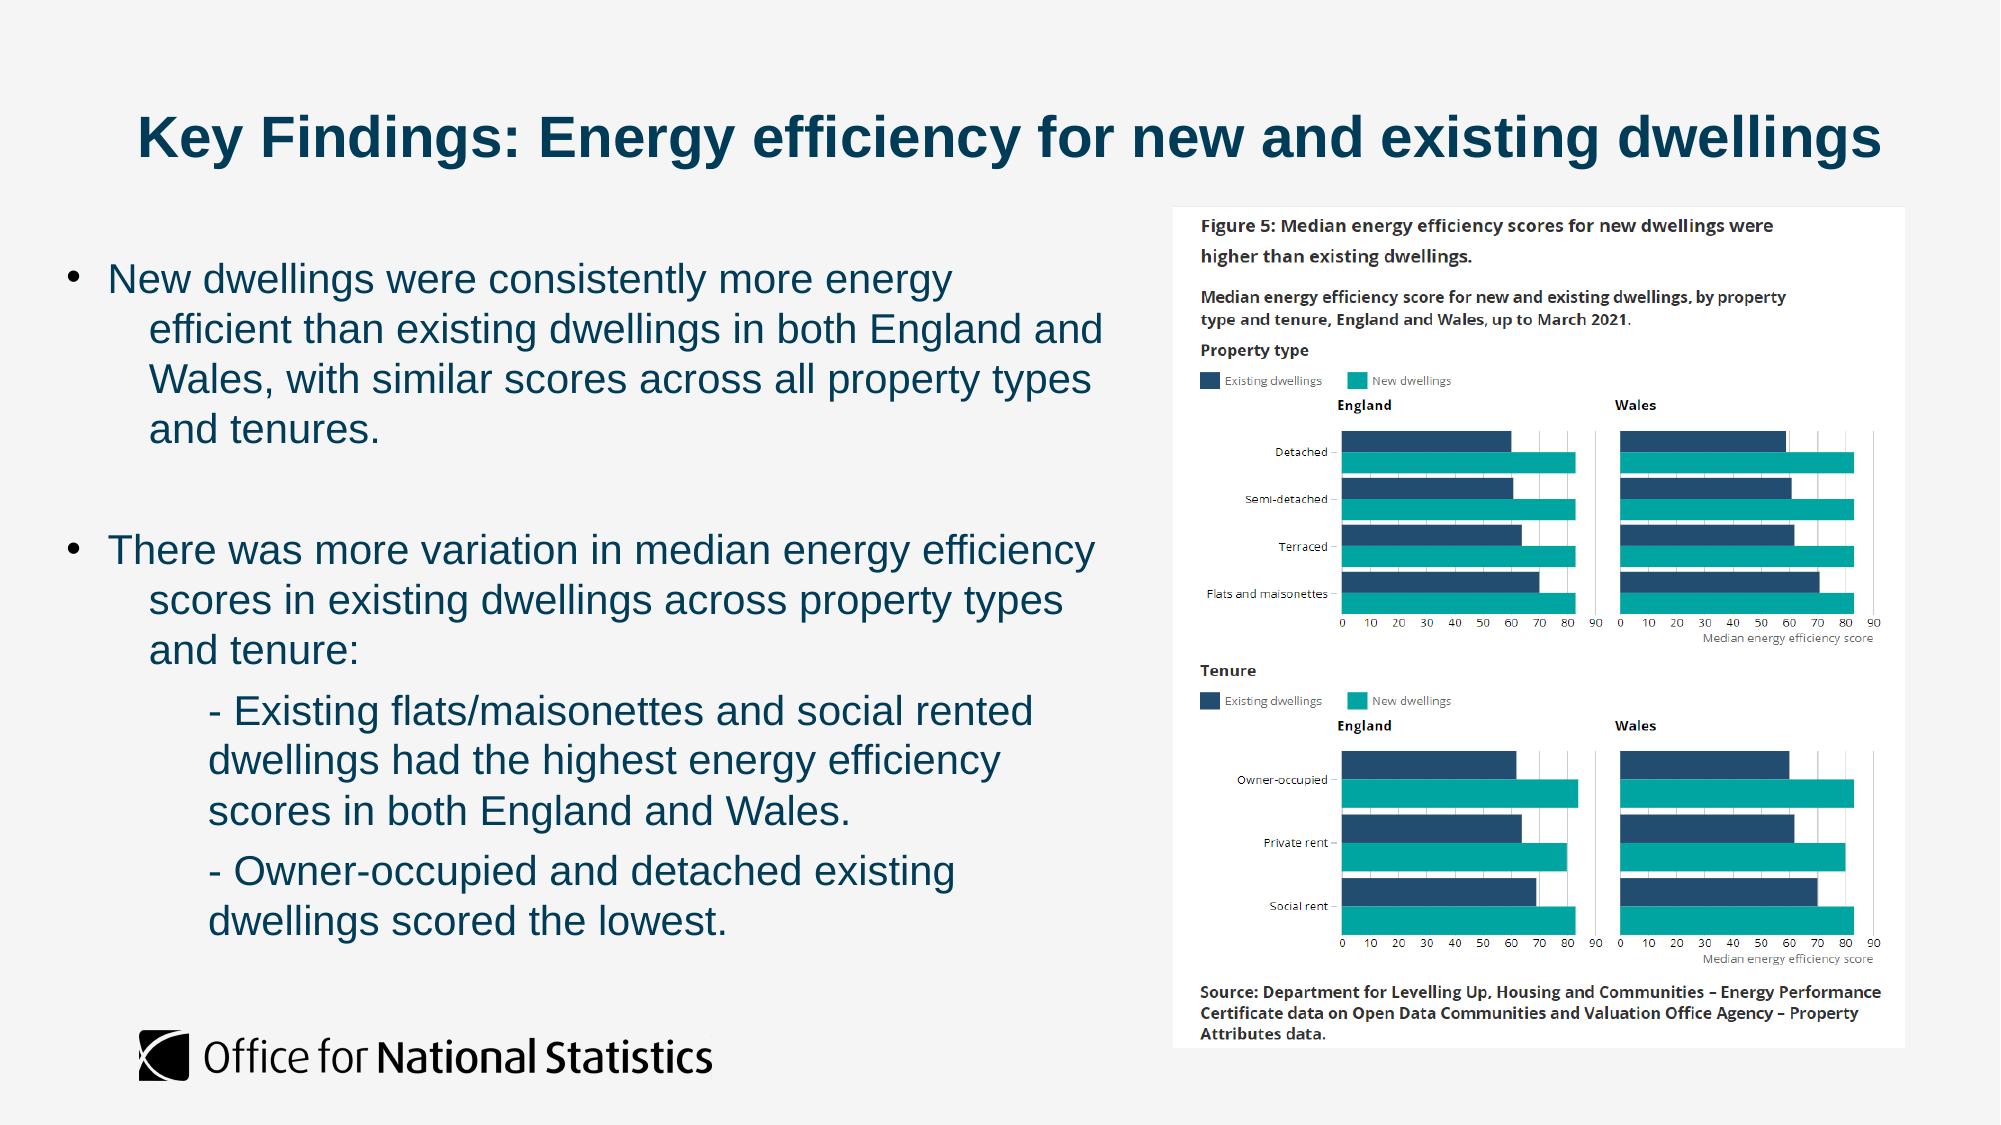

# Key Findings: Energy efficiency for new and existing dwellings
New dwellings were consistently more energy efficient than existing dwellings in both England and Wales, with similar scores across all property types and tenures.
There was more variation in median energy efficiency scores in existing dwellings across property types and tenure:
- Existing flats/maisonettes and social rented dwellings had the highest energy efficiency scores in both England and Wales.
- Owner-occupied and detached existing dwellings scored the lowest.